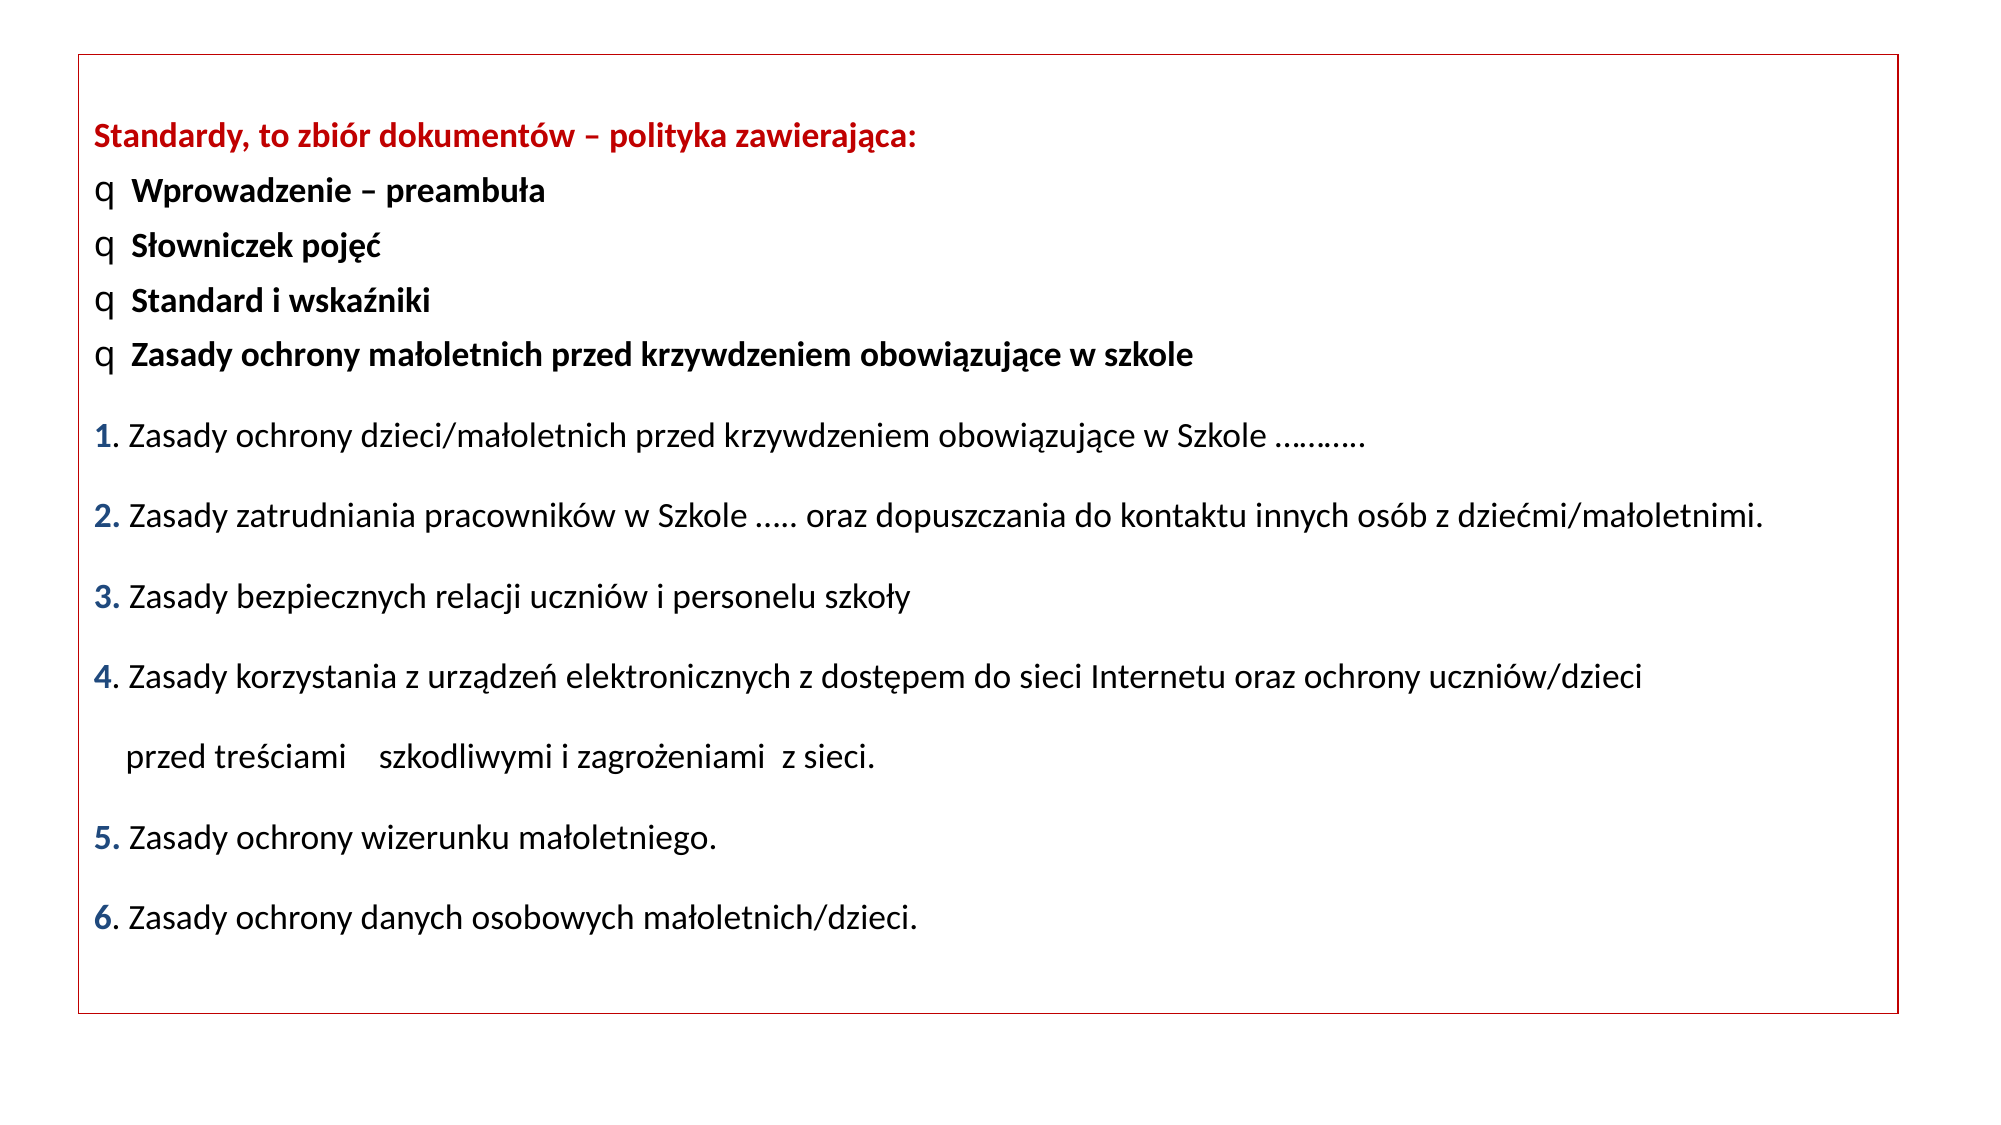

# Standardy, to zbiór dokumentów – polityka zawierająca:
Wprowadzenie – preambuła
Słowniczek pojęć
Standard i wskaźniki
Zasady ochrony małoletnich przed krzywdzeniem obowiązujące w szkole
1. Zasady ochrony dzieci/małoletnich przed krzywdzeniem obowiązujące w Szkole ………..
2. Zasady zatrudniania pracowników w Szkole ….. oraz dopuszczania do kontaktu innych osób z dziećmi/małoletnimi.
3. Zasady bezpiecznych relacji uczniów i personelu szkoły
4. Zasady korzystania z urządzeń elektronicznych z dostępem do sieci Internetu oraz ochrony uczniów/dzieci
 przed treściami szkodliwymi i zagrożeniami z sieci.
5. Zasady ochrony wizerunku małoletniego.
6. Zasady ochrony danych osobowych małoletnich/dzieci.